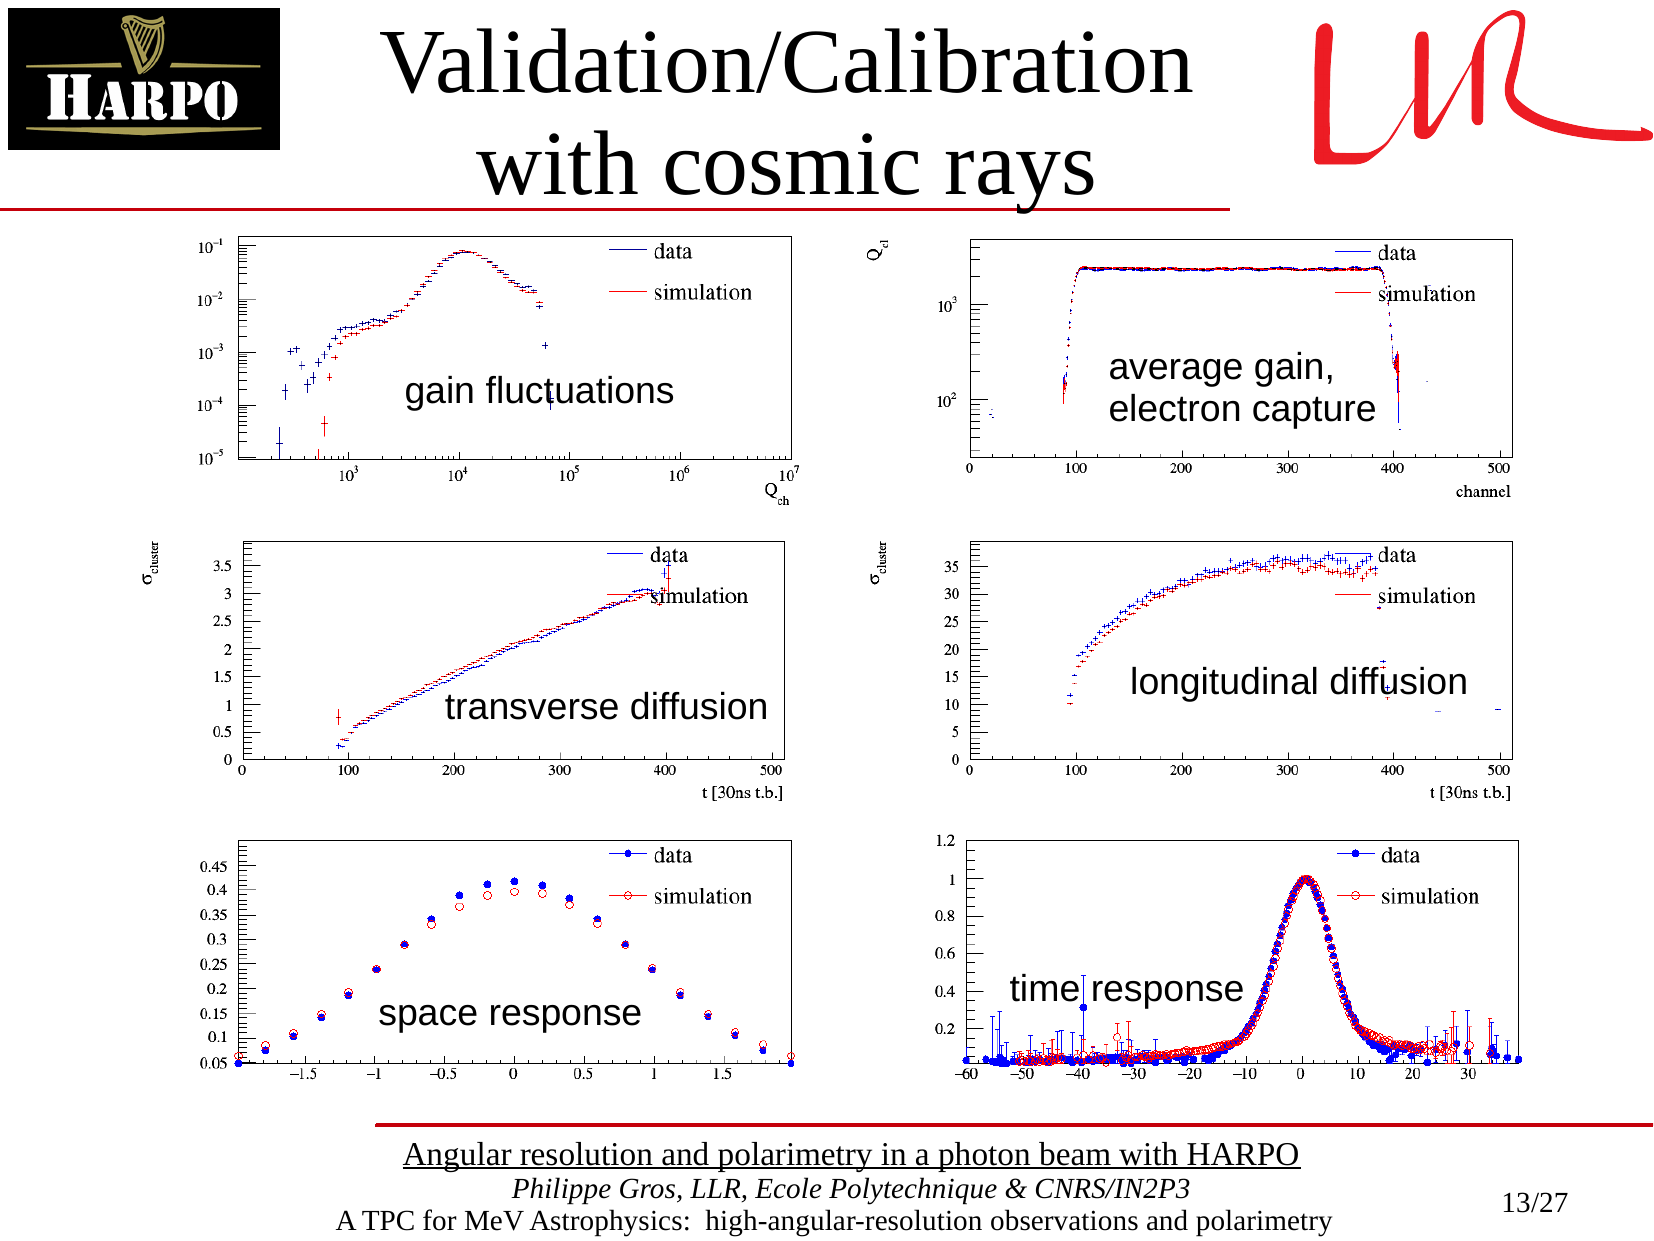

# Validation/Calibration with cosmic rays
average gain,
electron capture
gain fluctuations
longitudinal diffusion
transverse diffusion
time response
space response
13